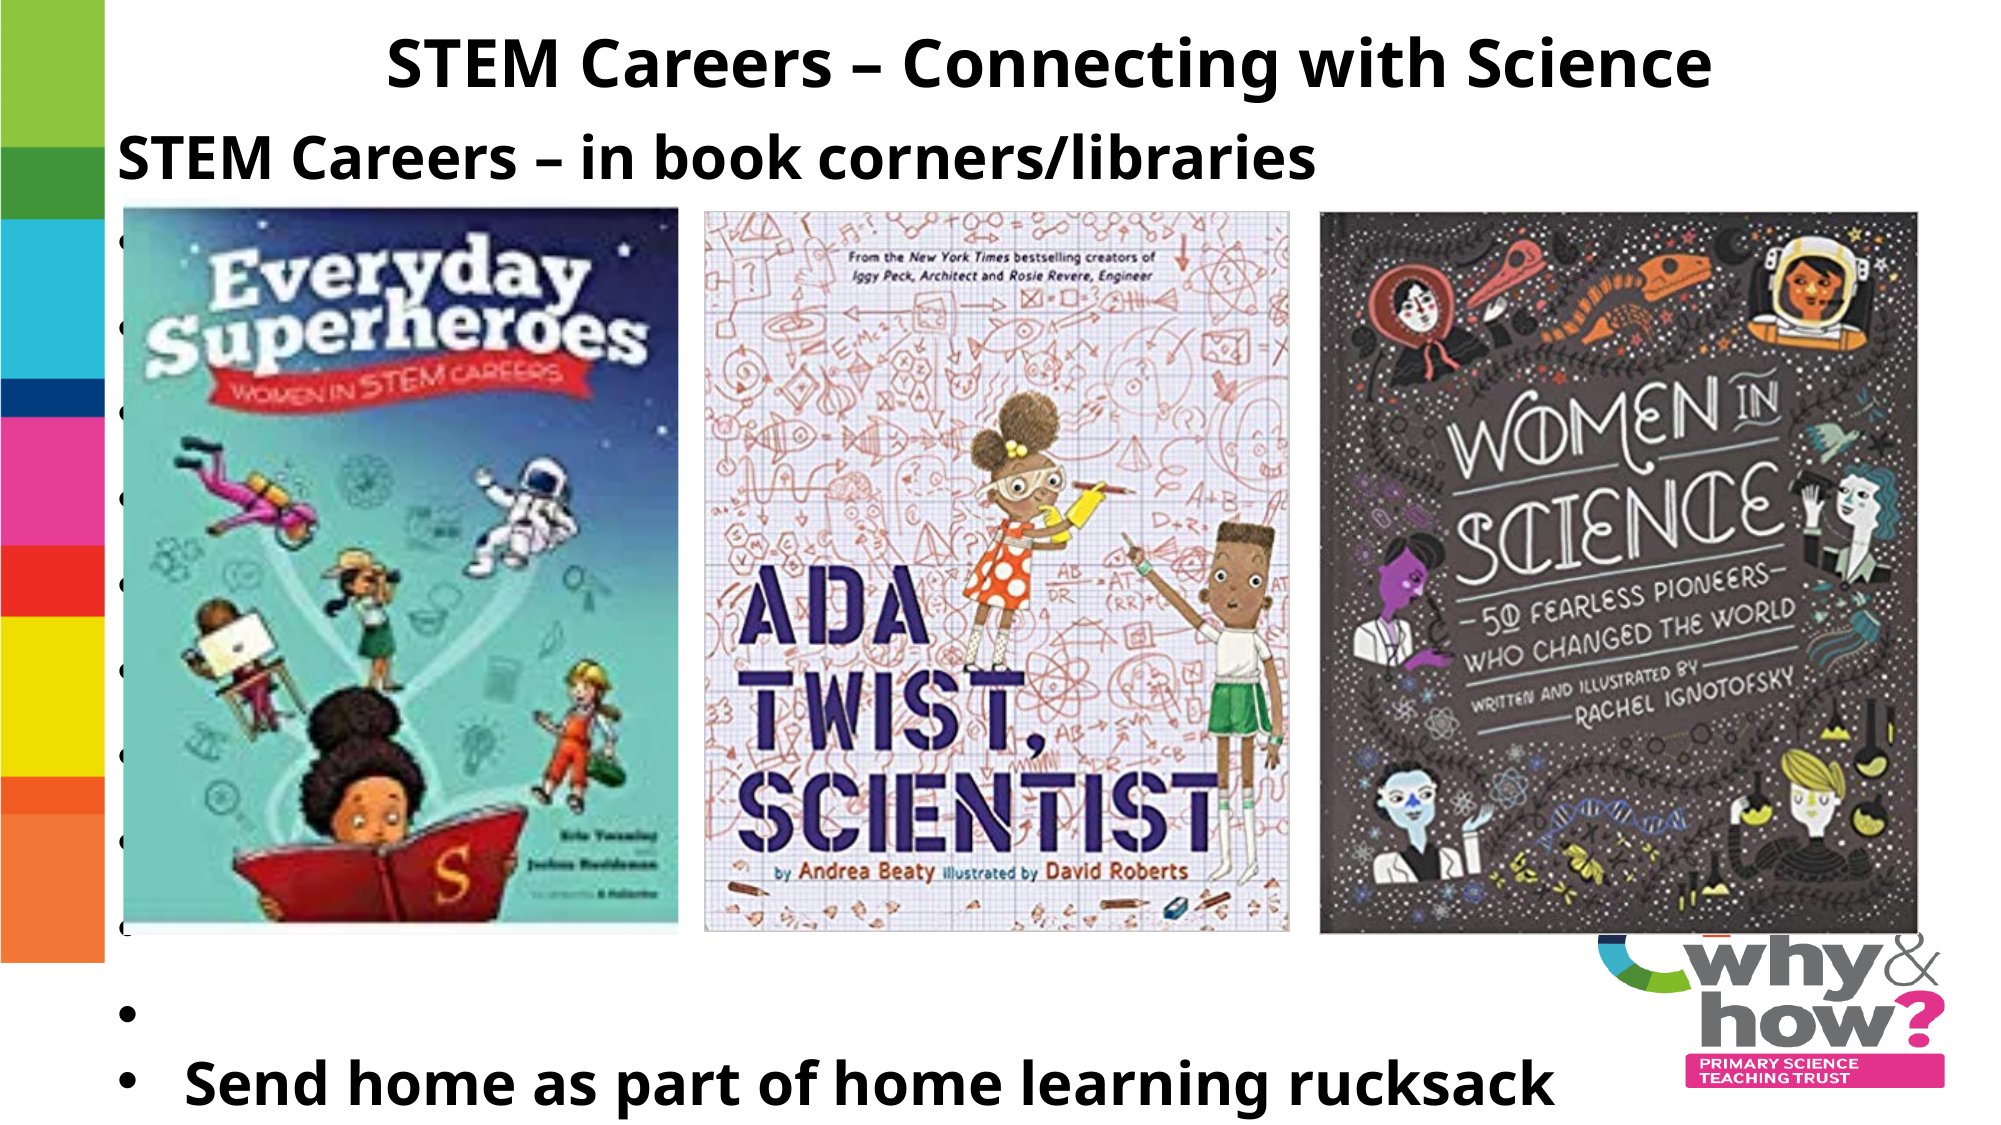

STEM Careers – Connecting with Science
STEM Careers – in book corners/libraries
Send home as part of home learning rucksack